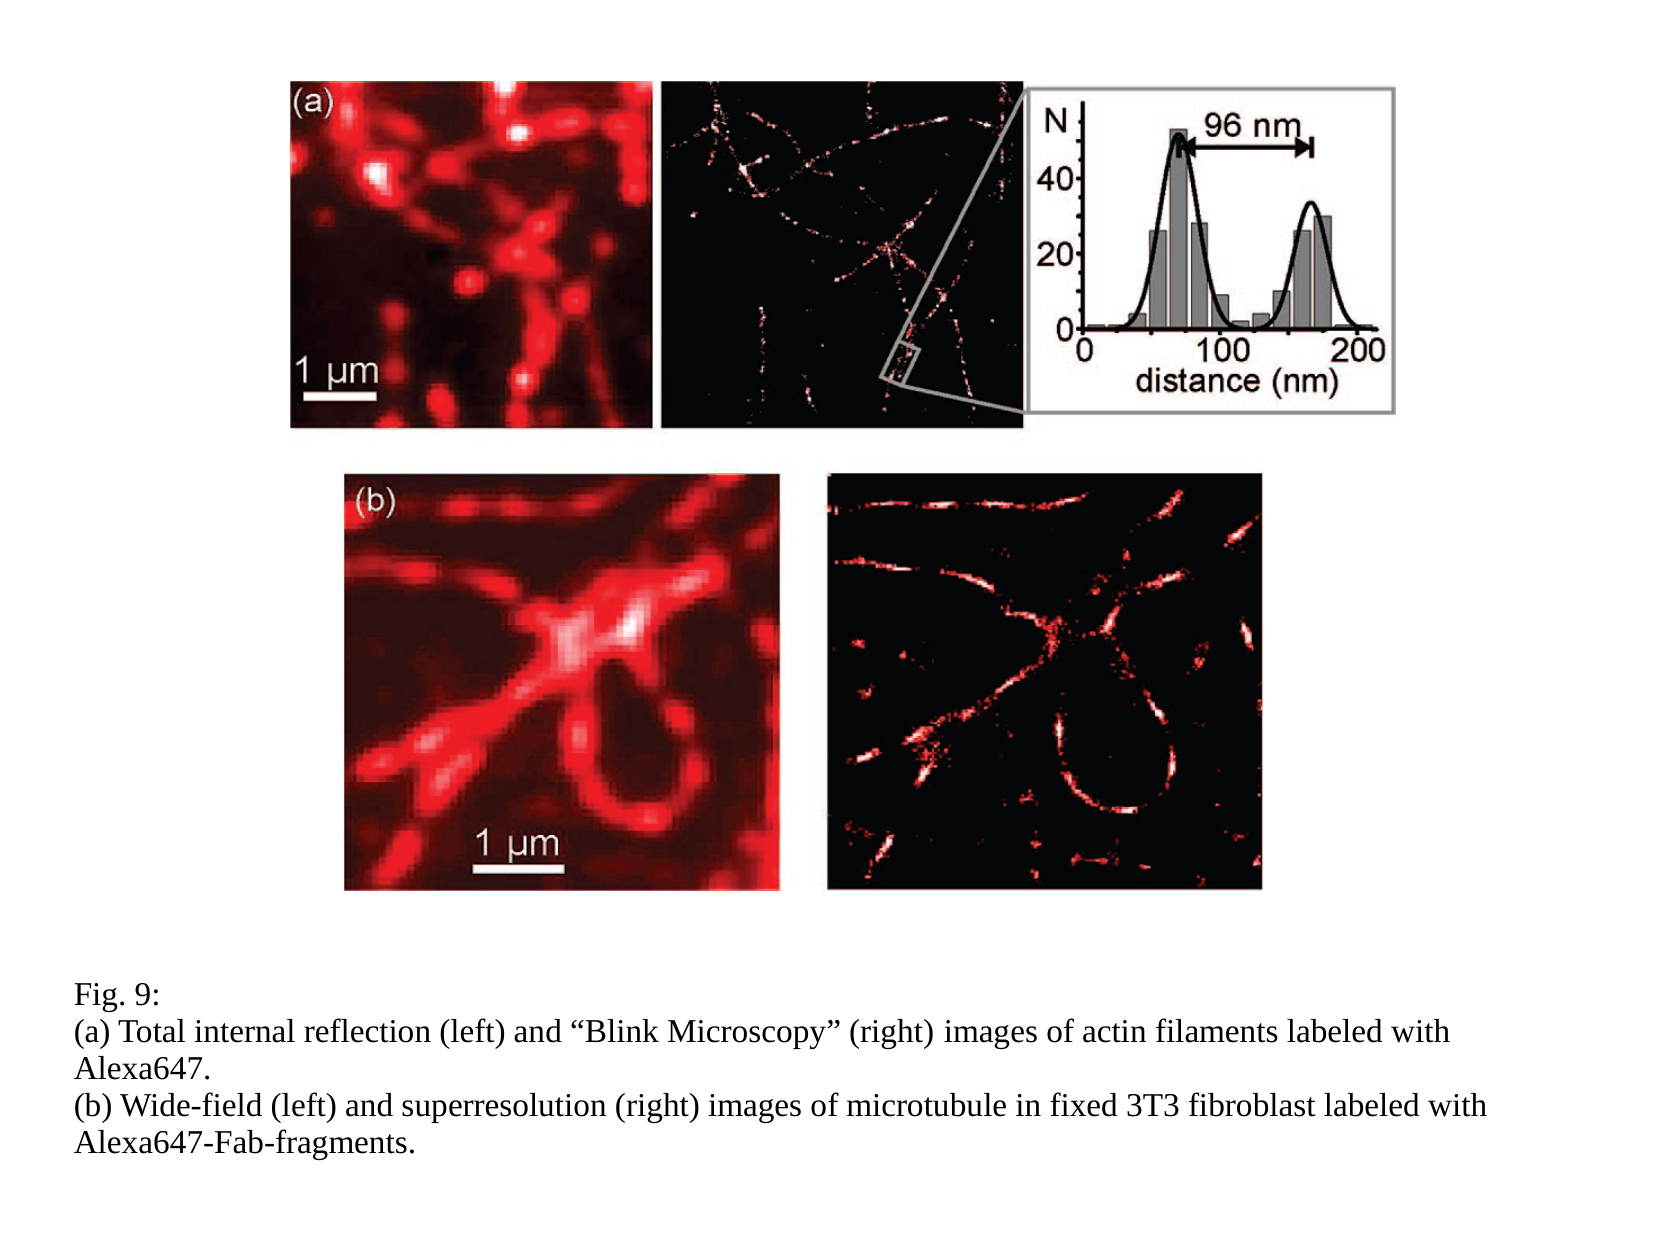

Fig. 9:
(a) Total internal reflection (left) and “Blink Microscopy” (right) images of actin filaments labeled with Alexa647.
(b) Wide-field (left) and superresolution (right) images of microtubule in fixed 3T3 fibroblast labeled with Alexa647-Fab-fragments.